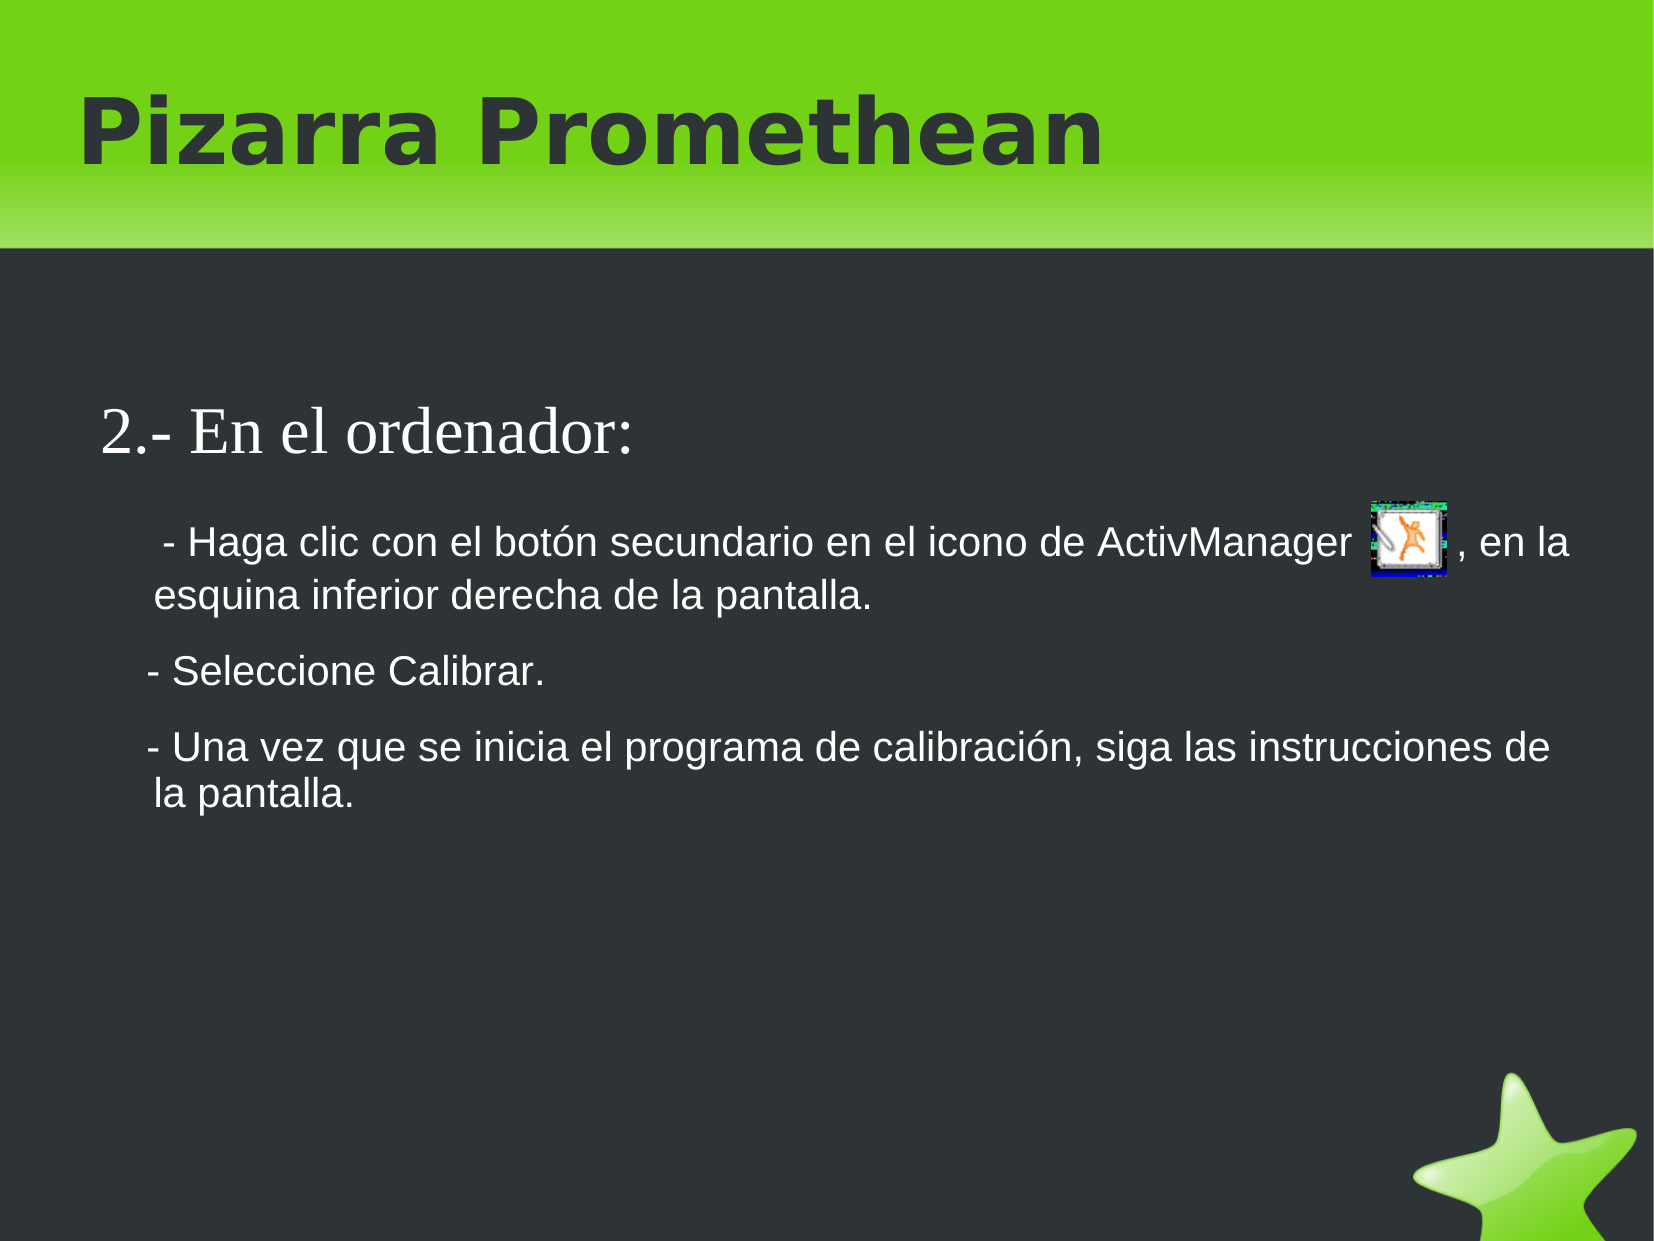

# Pizarra Promethean
2.- En el ordenador:
 - Haga clic con el botón secundario en el icono de ActivManager , en la esquina inferior derecha de la pantalla.
 - Seleccione Calibrar.
 - Una vez que se inicia el programa de calibración, siga las instrucciones de la pantalla.